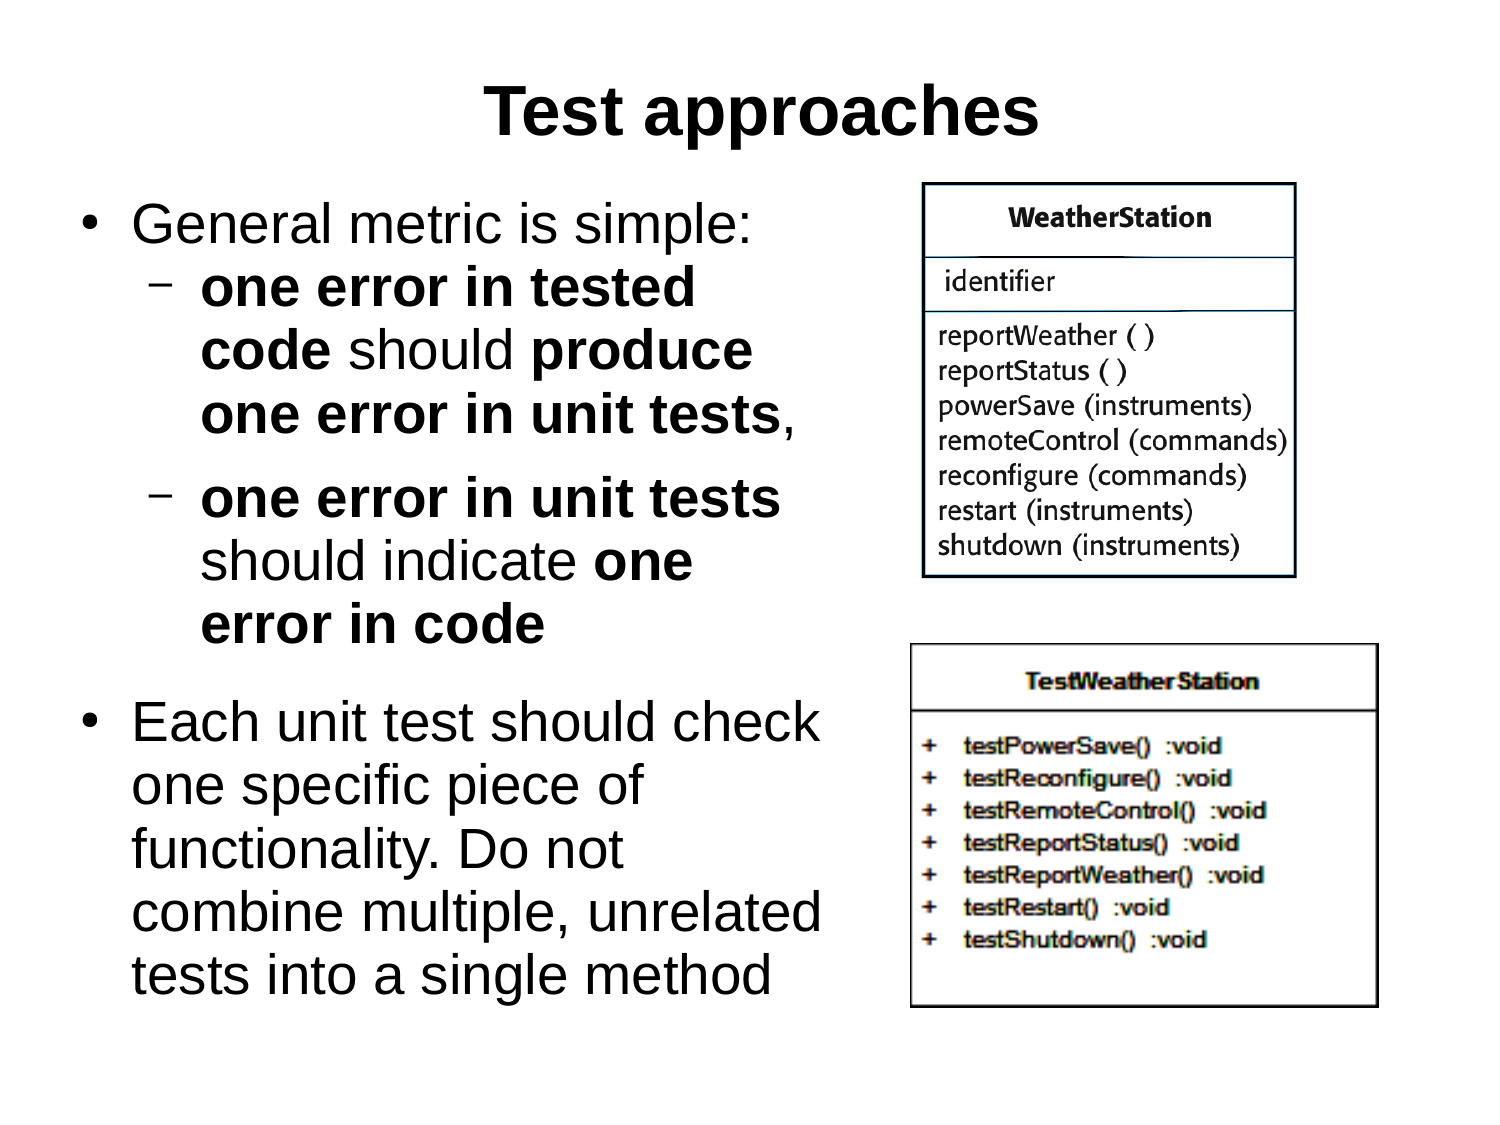

# Test approaches
General metric is simple:
one error in tested code should produce one error in unit tests,
one error in unit tests should indicate one error in code
Each unit test should check one specific piece of functionality. Do not combine multiple, unrelated tests into a single method